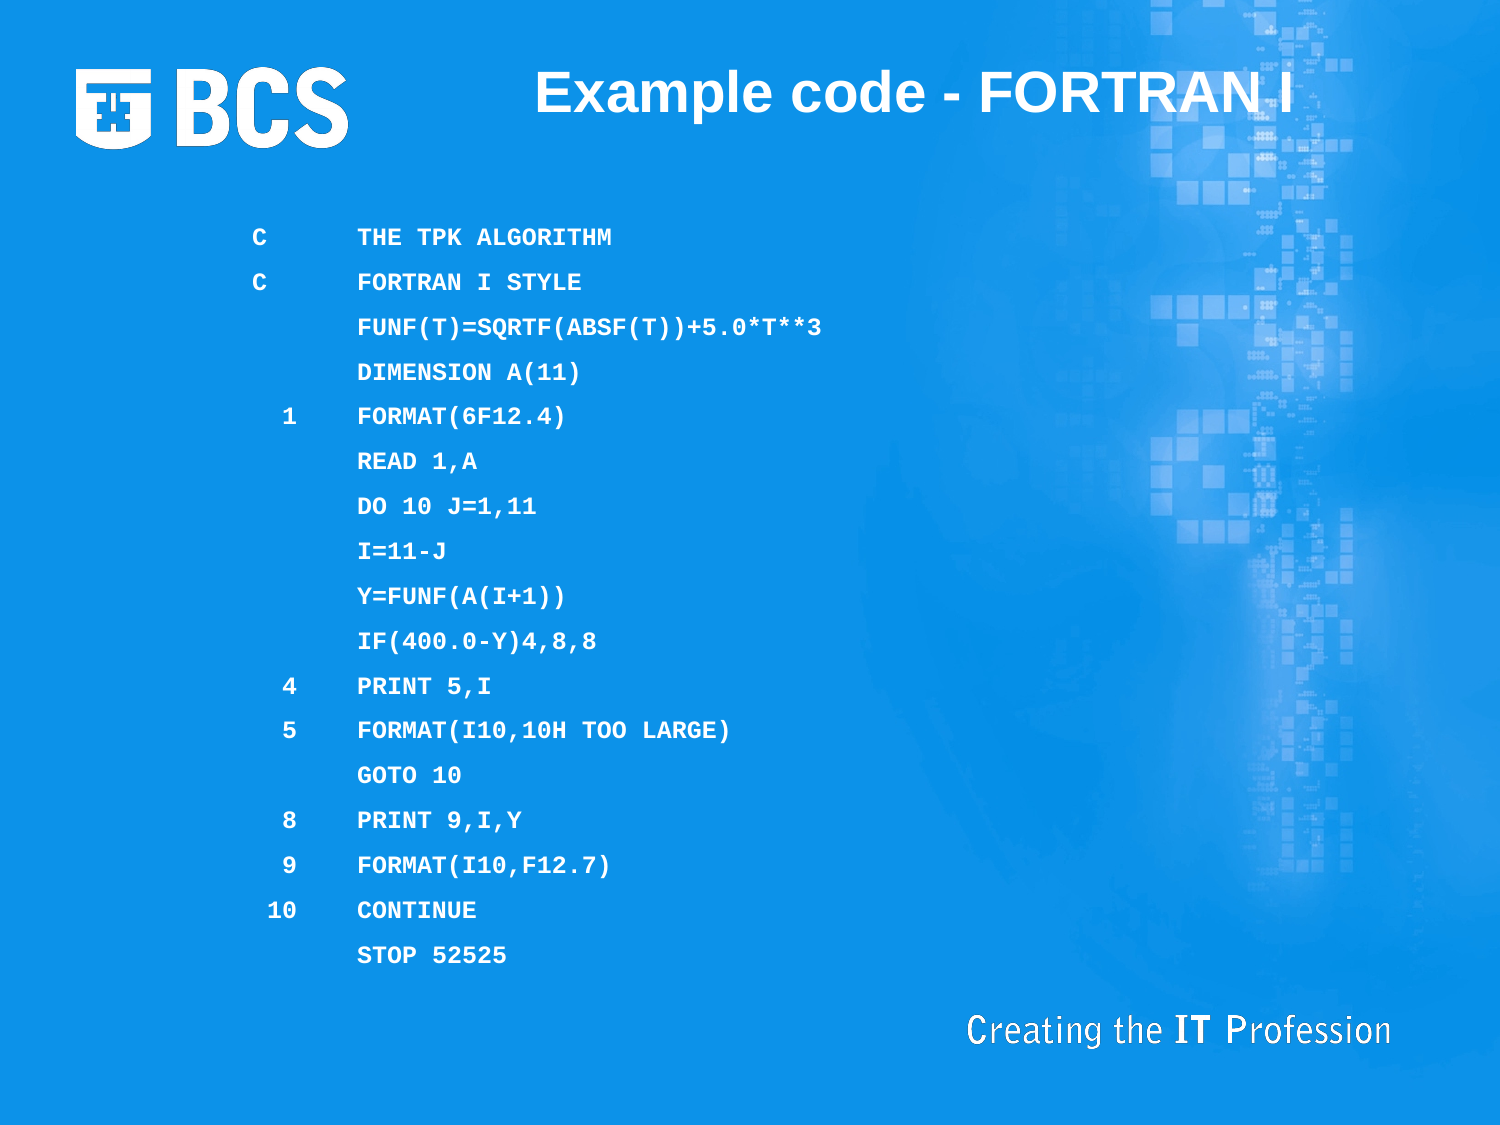

# Example code - FORTRAN I
C THE TPK ALGORITHM
C FORTRAN I STYLE
 FUNF(T)=SQRTF(ABSF(T))+5.0*T**3
 DIMENSION A(11)
 1 FORMAT(6F12.4)
 READ 1,A
 DO 10 J=1,11
 I=11-J
 Y=FUNF(A(I+1))
 IF(400.0-Y)4,8,8
 4 PRINT 5,I
 5 FORMAT(I10,10H TOO LARGE)
 GOTO 10
 8 PRINT 9,I,Y
 9 FORMAT(I10,F12.7)
 10 CONTINUE
 STOP 52525